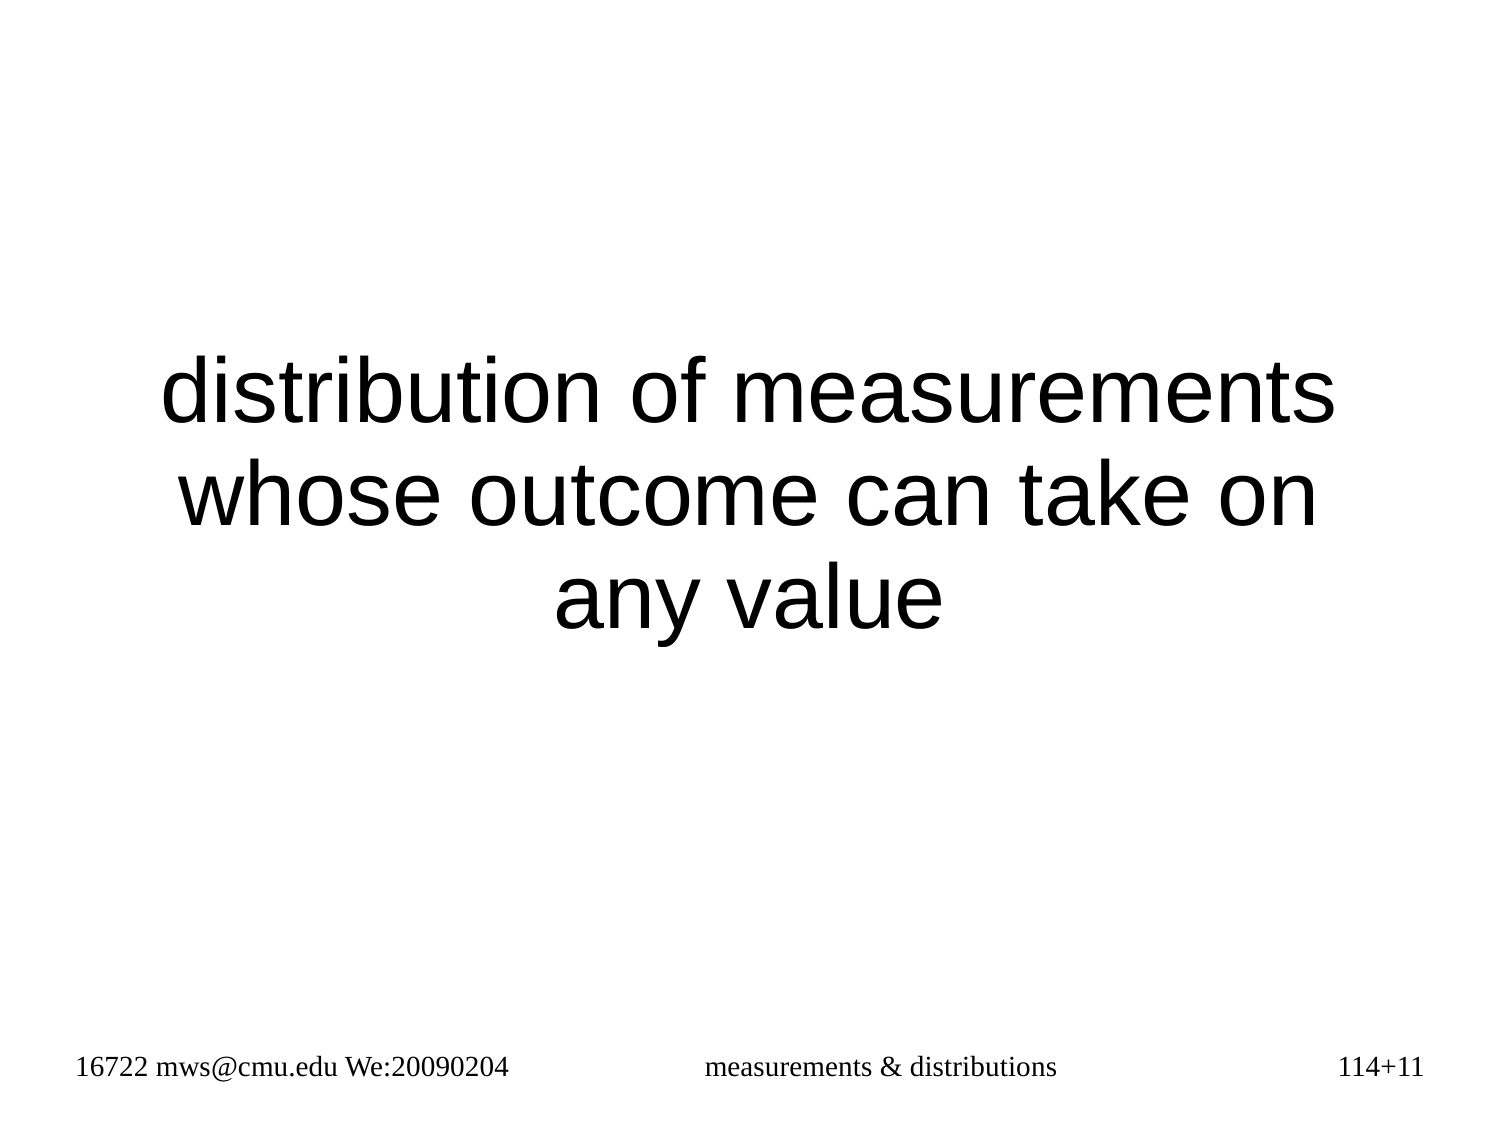

# distribution of measurements whose outcome can take on any value
16722 mws@cmu.edu We:20090204
measurements & distributions
11